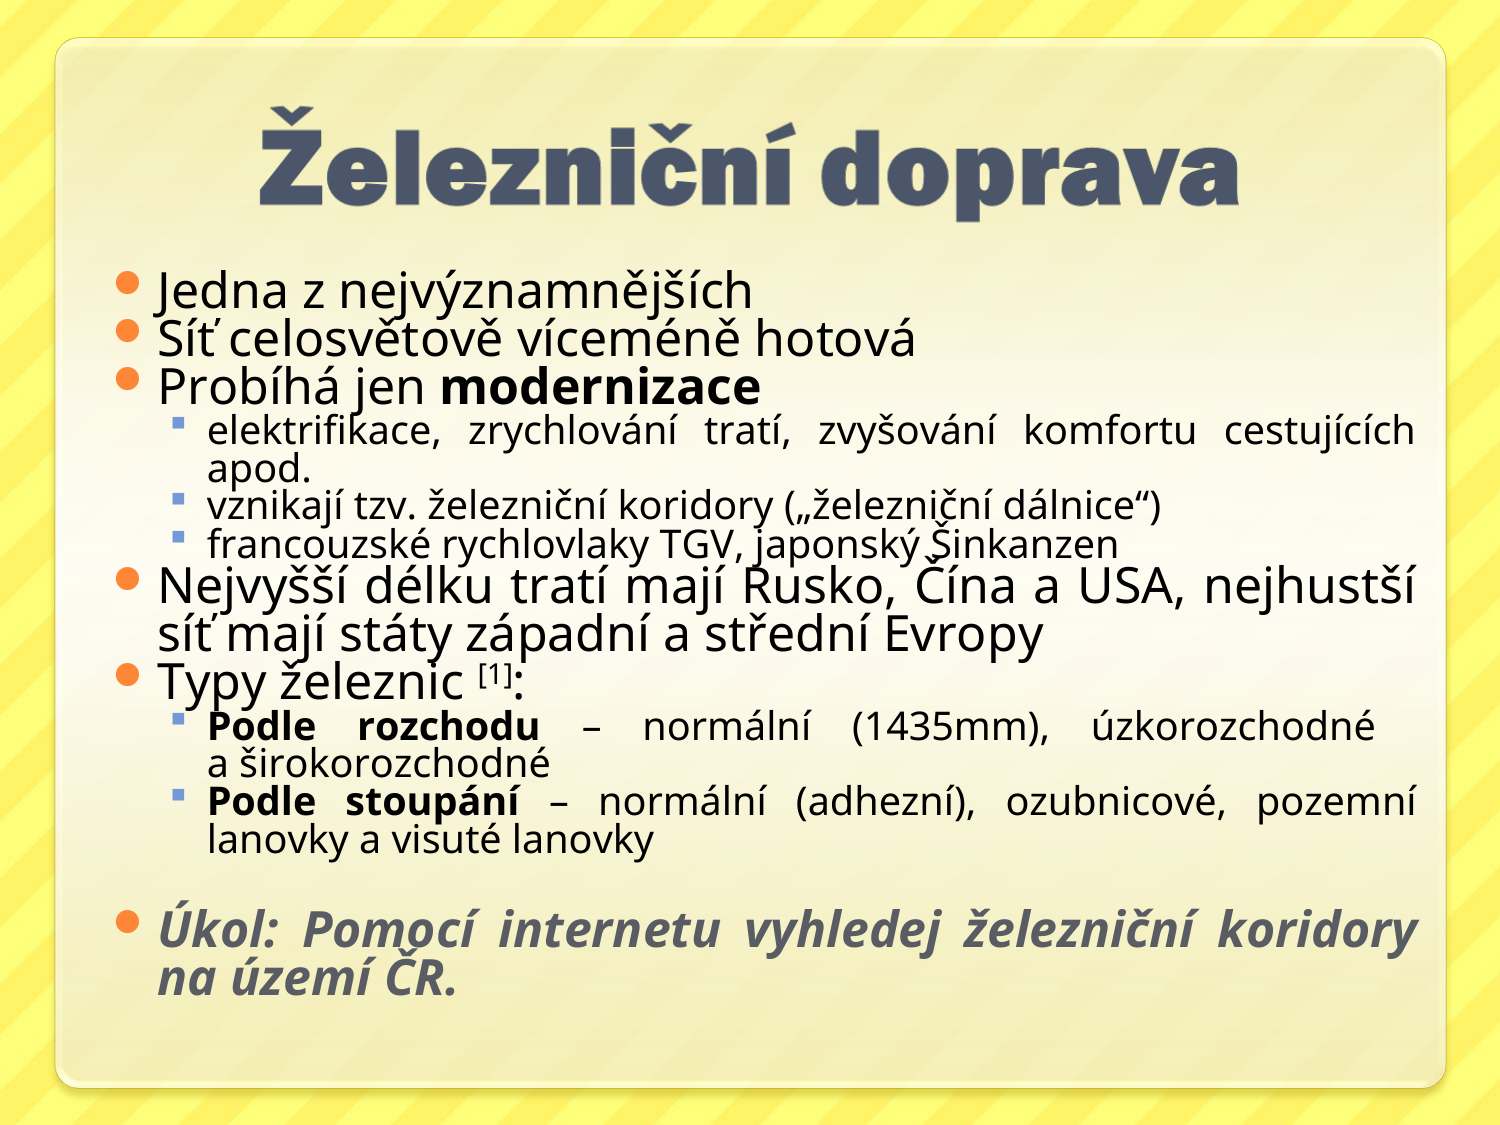

# Jedna z nejvýznamnějších
Síť celosvětově víceméně hotová
Probíhá jen modernizace
elektrifikace, zrychlování tratí, zvyšování komfortu cestujících apod.
vznikají tzv. železniční koridory („železniční dálnice“)
francouzské rychlovlaky TGV, japonský Šinkanzen
Nejvyšší délku tratí mají Rusko, Čína a USA, nejhustší síť mají státy západní a střední Evropy
Typy železnic [1]:
Podle rozchodu – normální (1435mm), úzkorozchodné
a širokorozchodné
Podle stoupání – normální (adhezní), ozubnicové, pozemní lanovky a visuté lanovky
Úkol: Pomocí internetu vyhledej železniční koridory na území ČR.